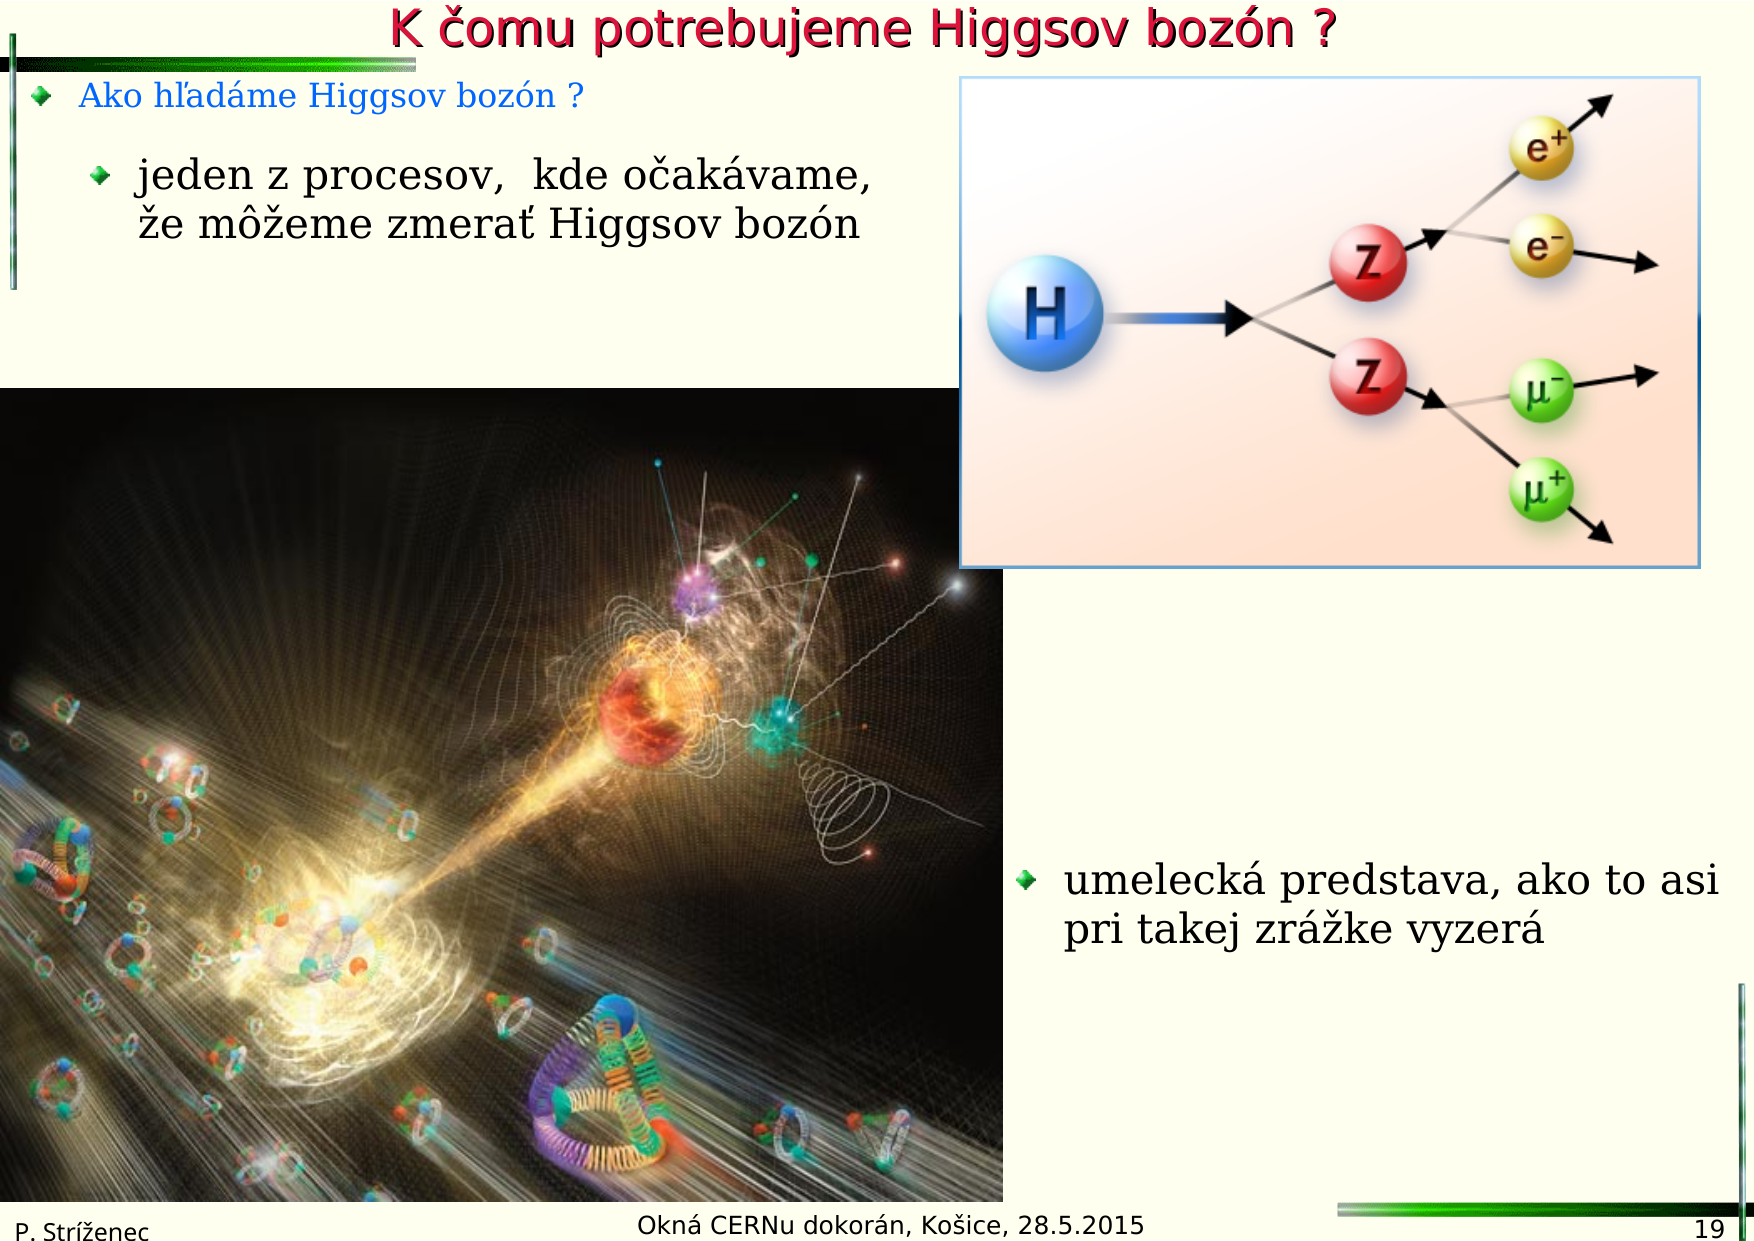

K čomu potrebujeme Higgsov bozón ?
# Ako hľadáme Higgsov bozón ?
jeden z procesov, kde očakávame, že môžeme zmerať Higgsov bozón
umelecká predstava, ako to asi pri takej zrážke vyzerá
Okná CERNu dokorán, Košice, 28.5.2015
P. Stríženec